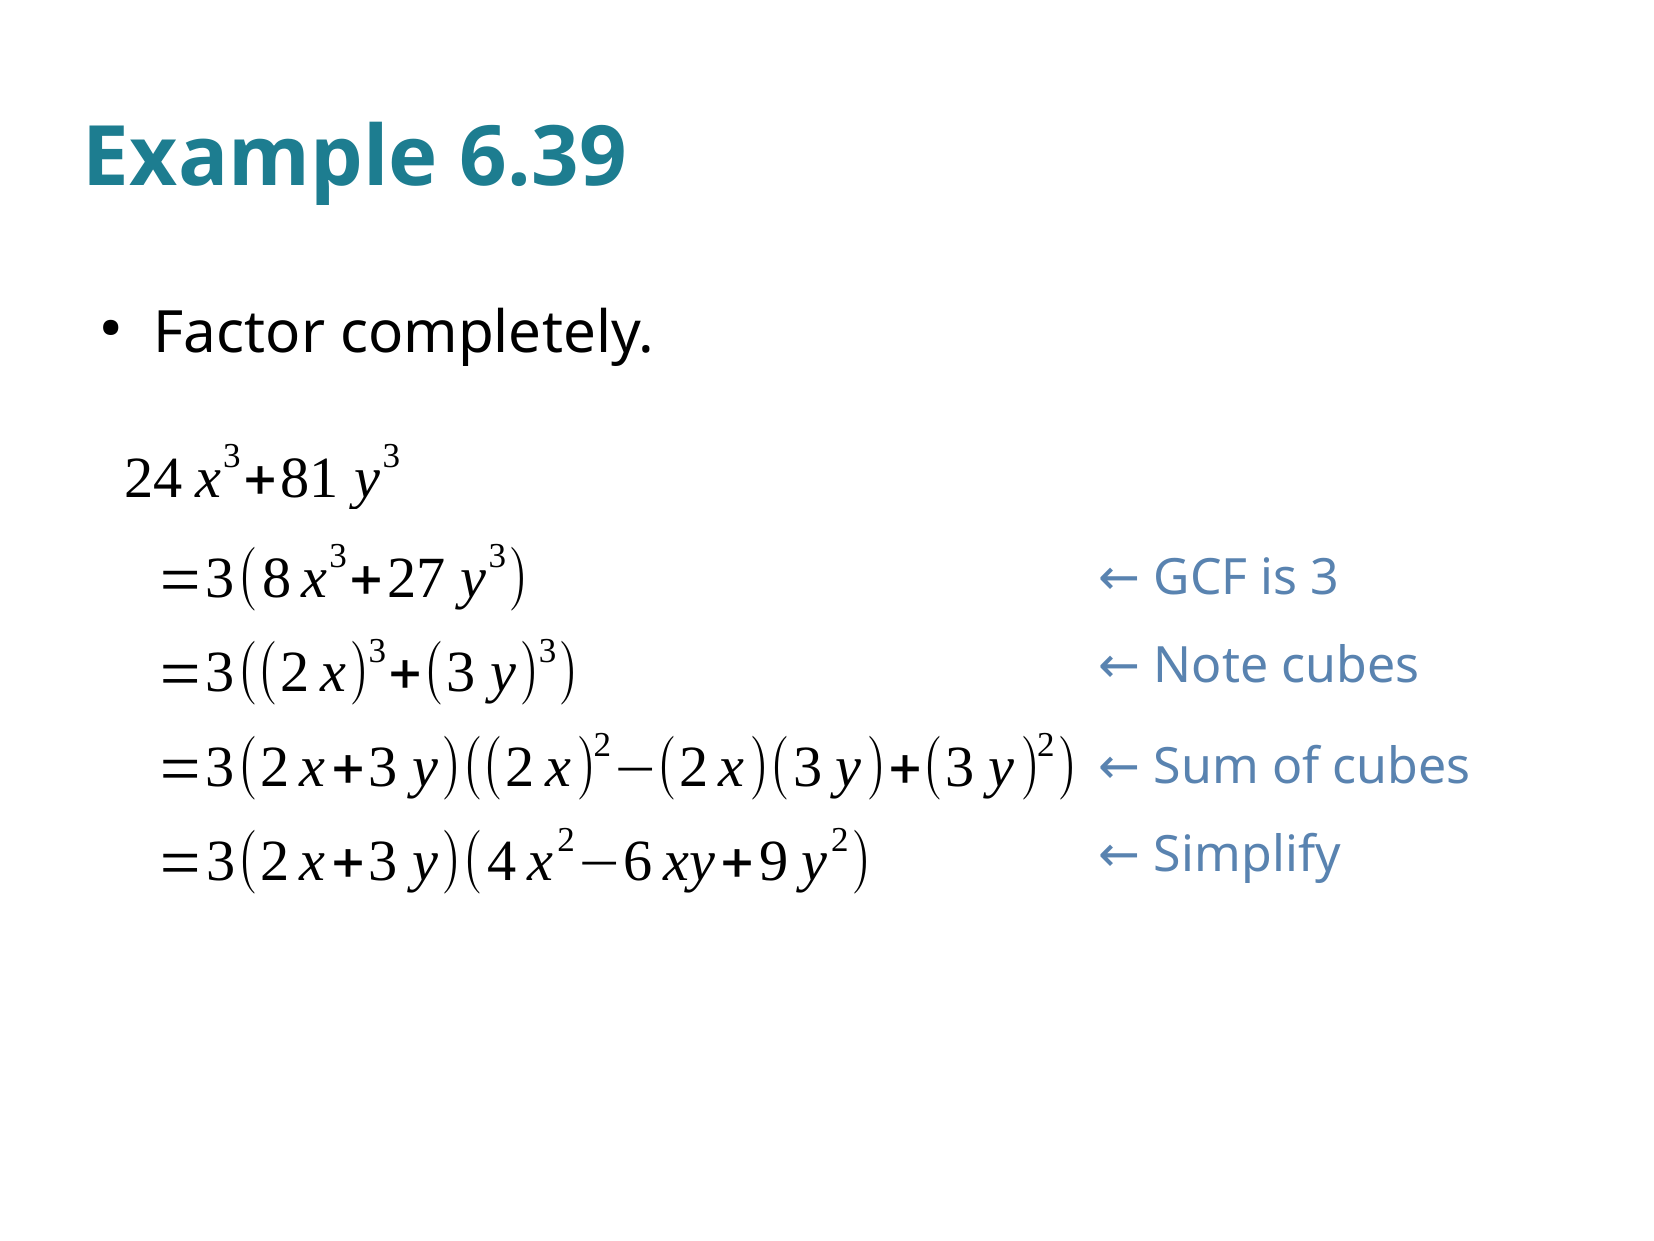

# Example 6.39
Factor completely.
← GCF is 3
← Note cubes
← Sum of cubes
← Simplify